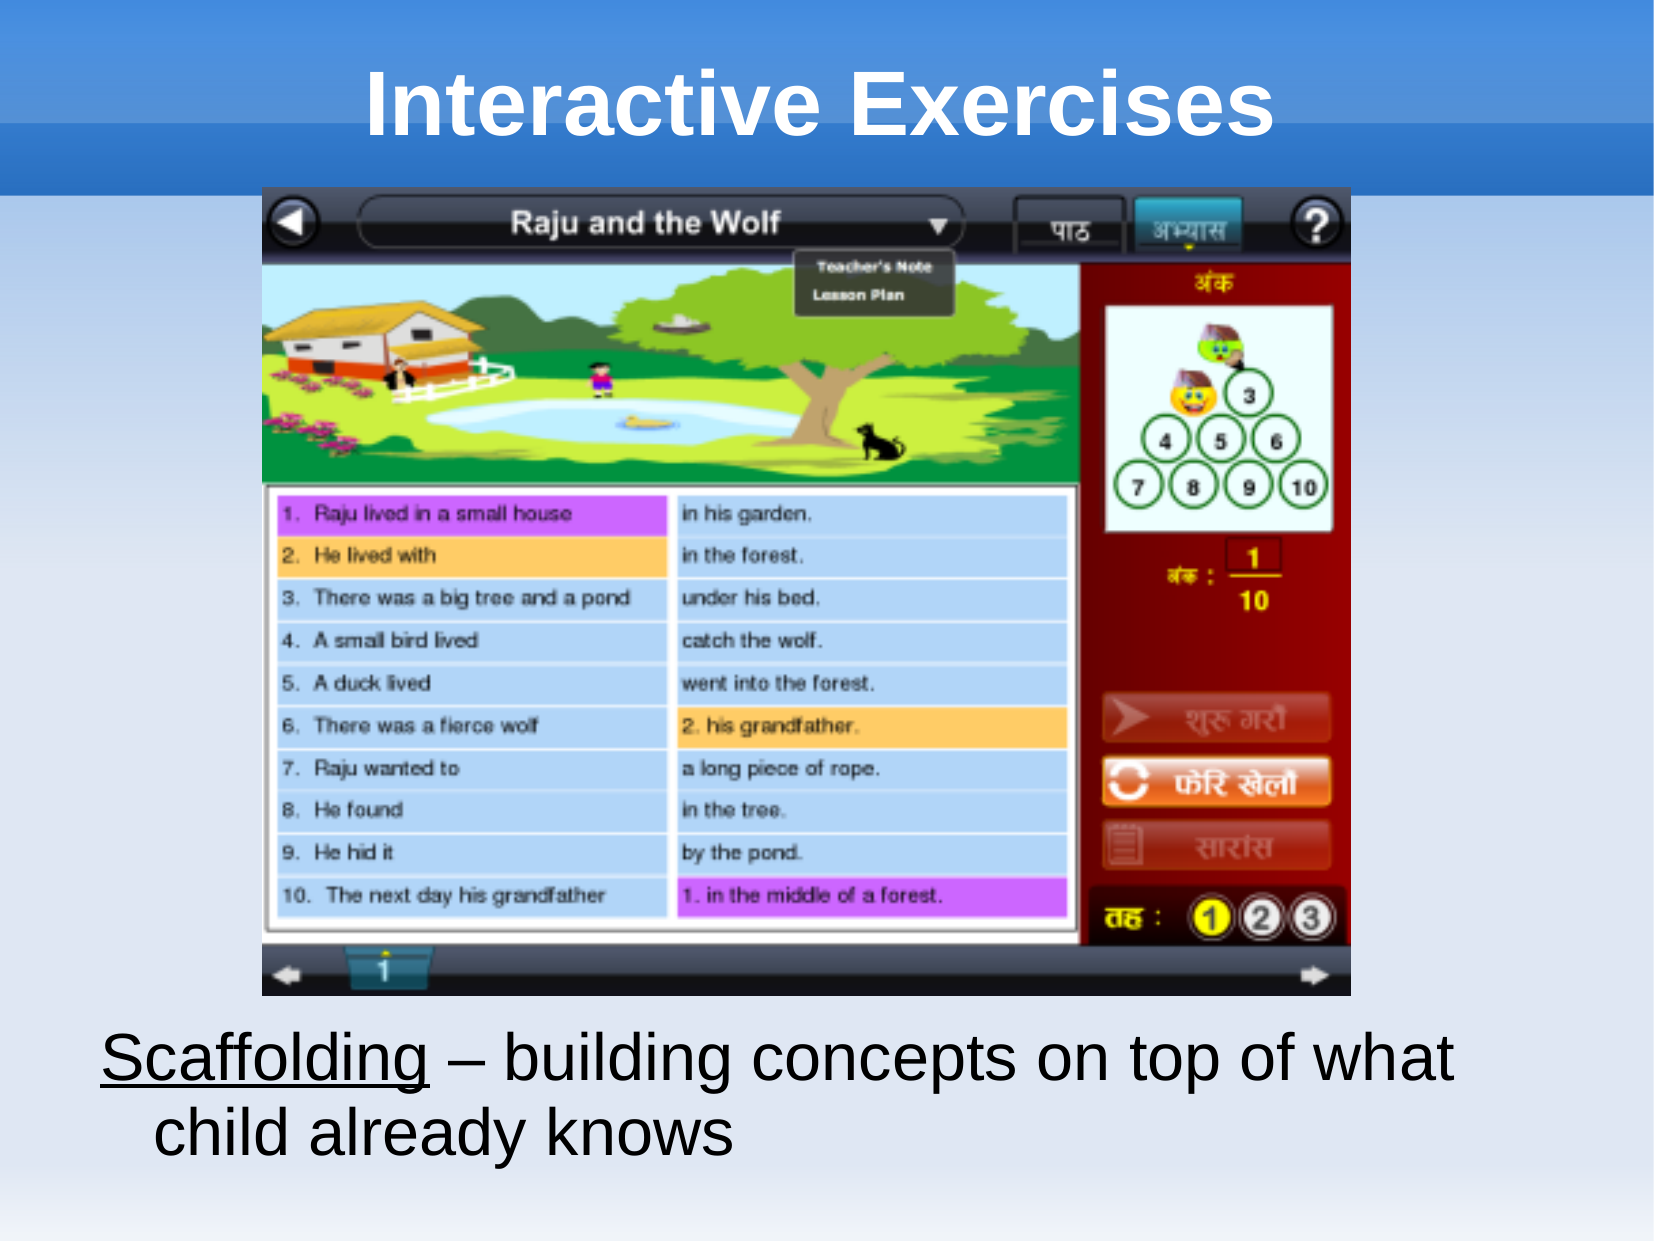

# Interactive Exercises
Scaffolding – building concepts on top of what child already knows